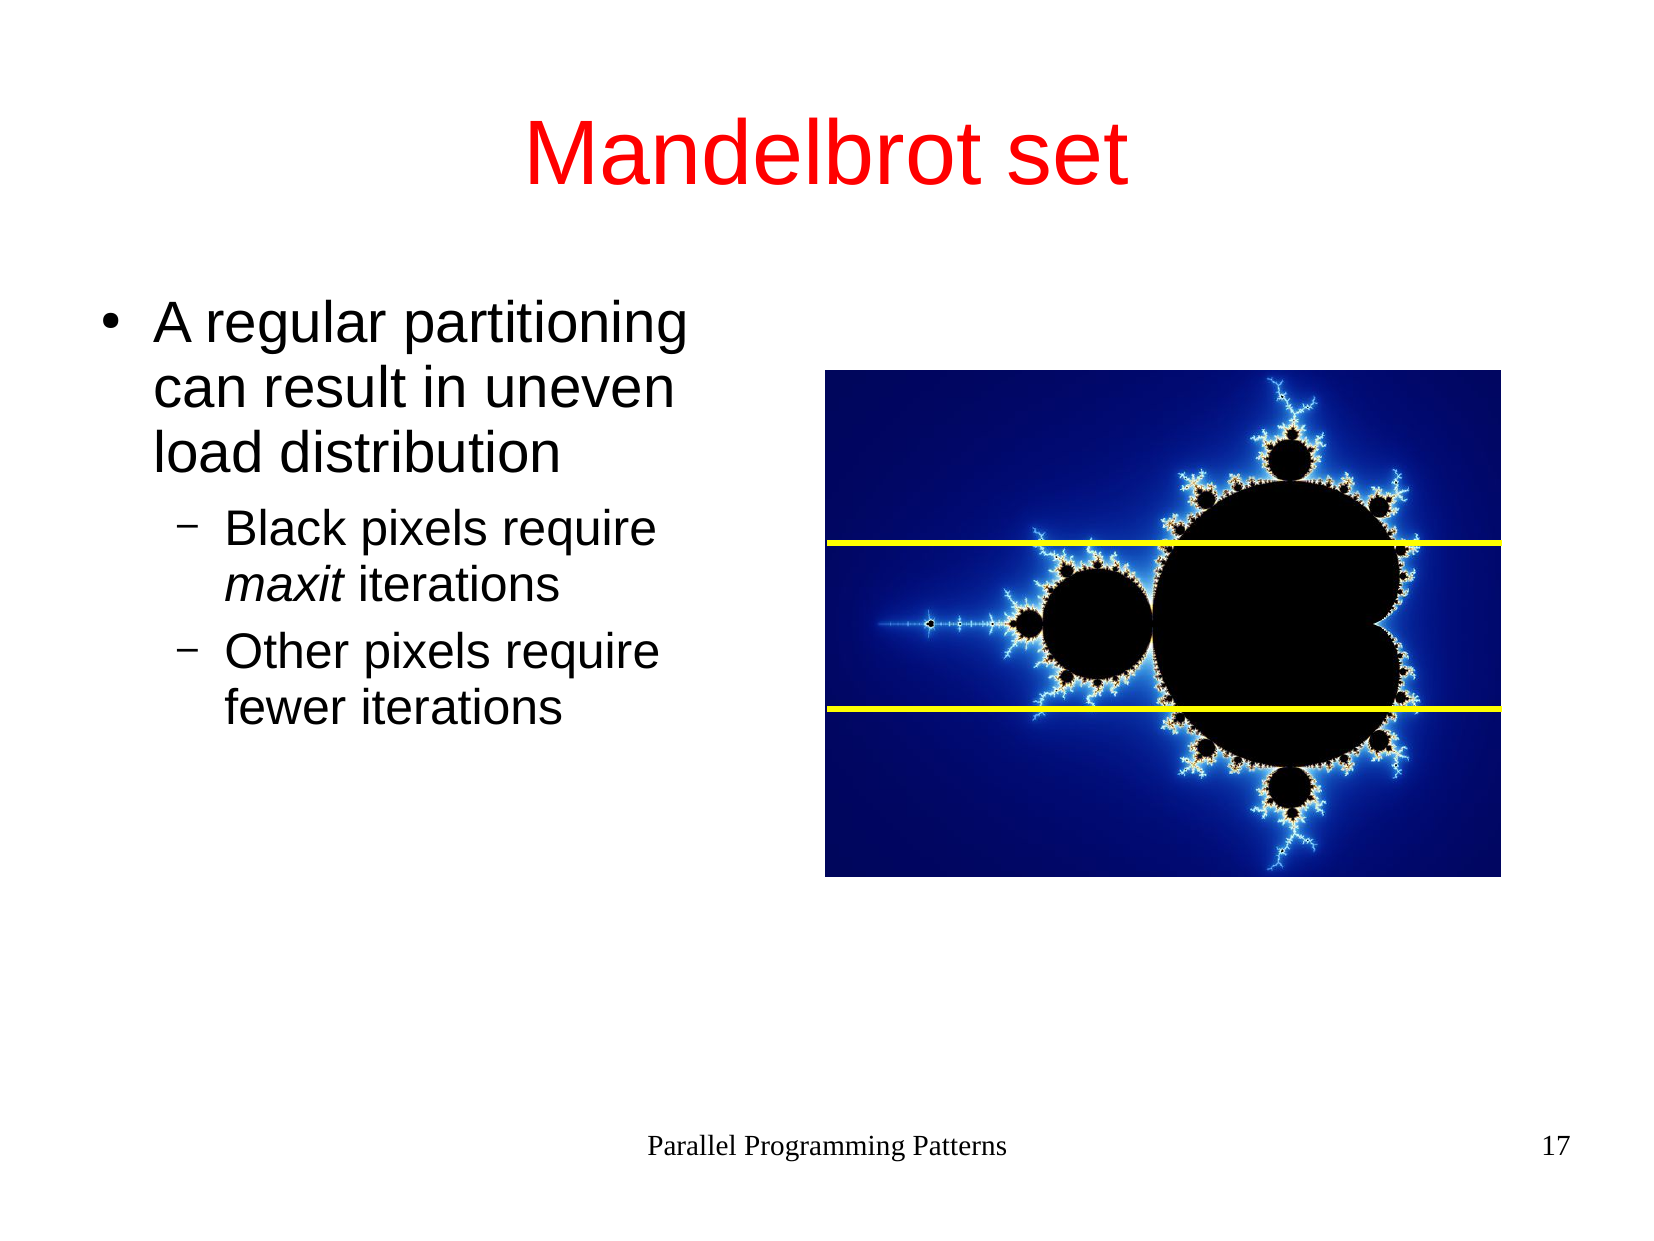

# Mandelbrot set
A regular partitioning can result in uneven load distribution
Black pixels require maxit iterations
Other pixels require fewer iterations
Parallel Programming Patterns
17